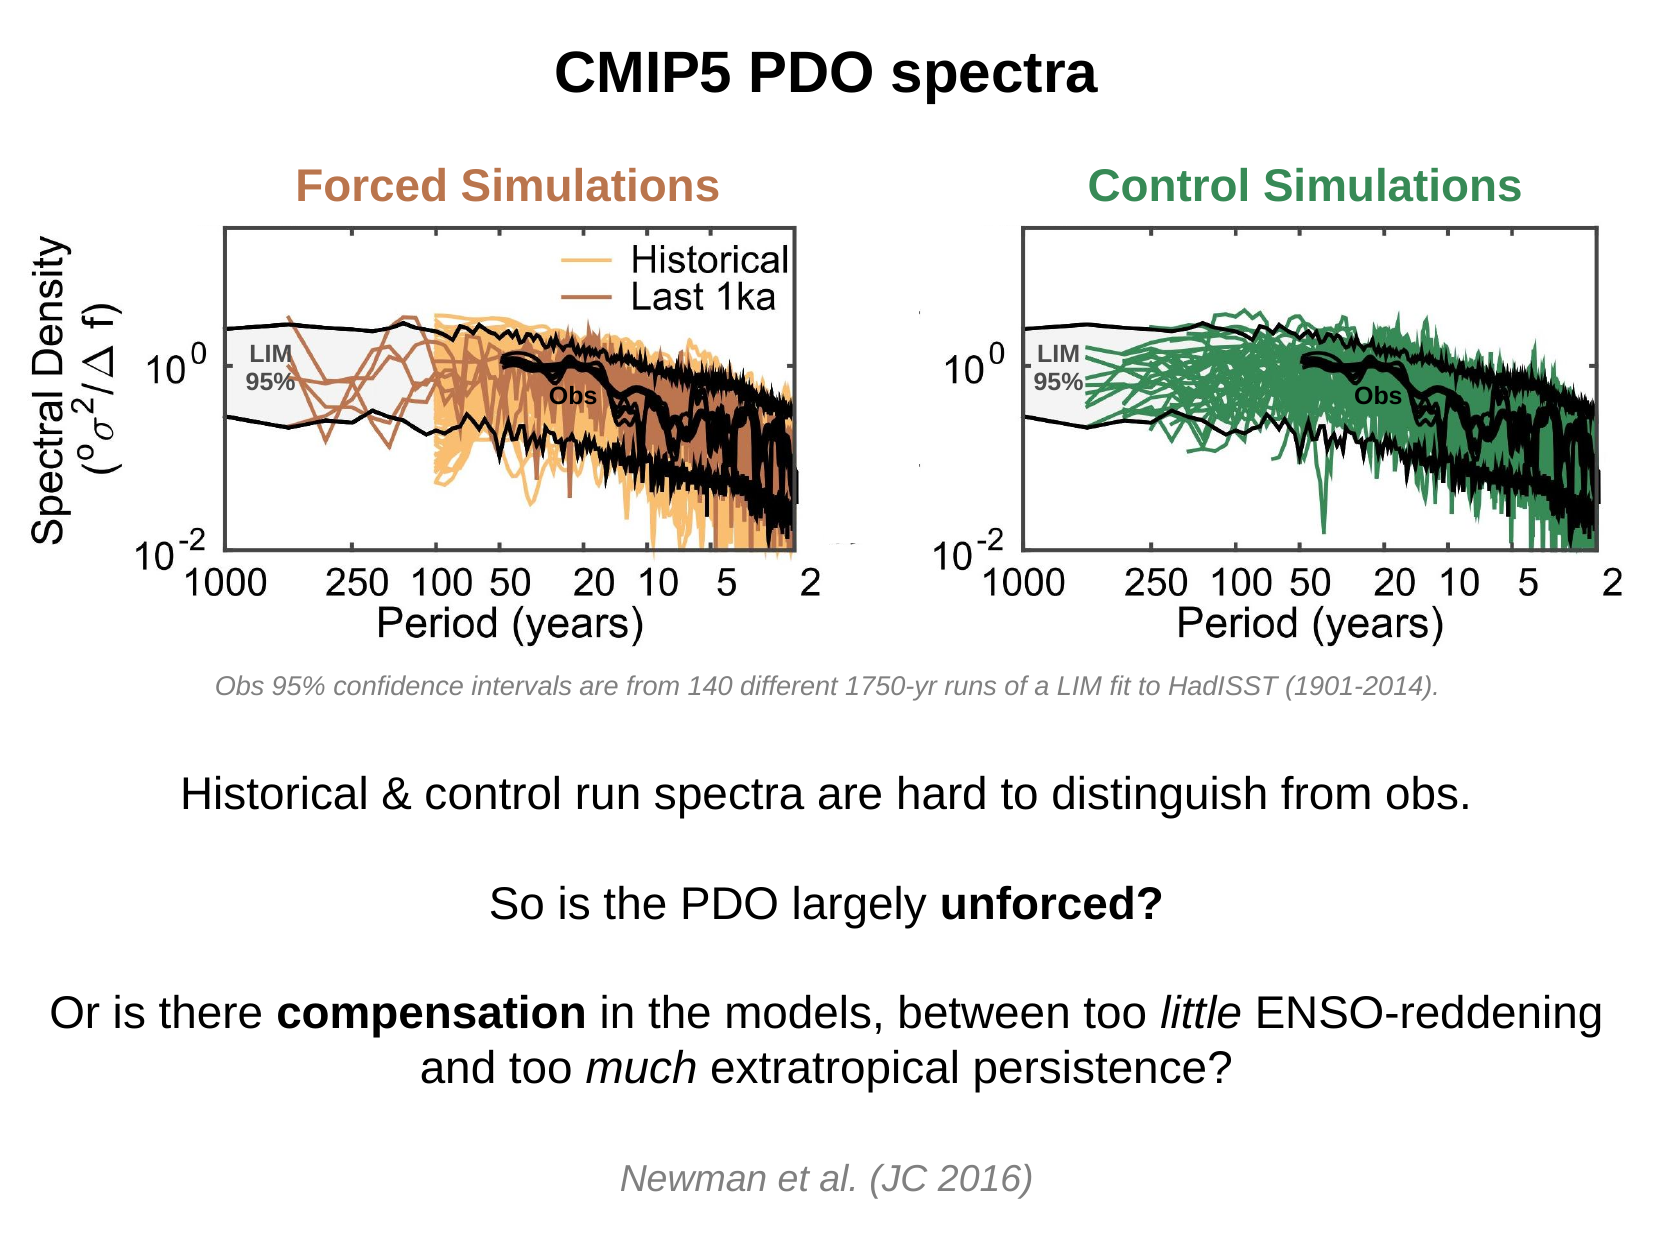

CMIP5 PDO spectra
Forced Simulations
Control Simulations
LIM
95%
LIM
95%
Obs
Obs
Obs 95% confidence intervals are from 140 different 1750-yr runs of a LIM fit to HadISST (1901-2014).
Historical & control run spectra are hard to distinguish from obs.
So is the PDO largely unforced?
Or is there compensation in the models, between too little ENSO-reddening and too much extratropical persistence?
Newman et al. (JC 2016)